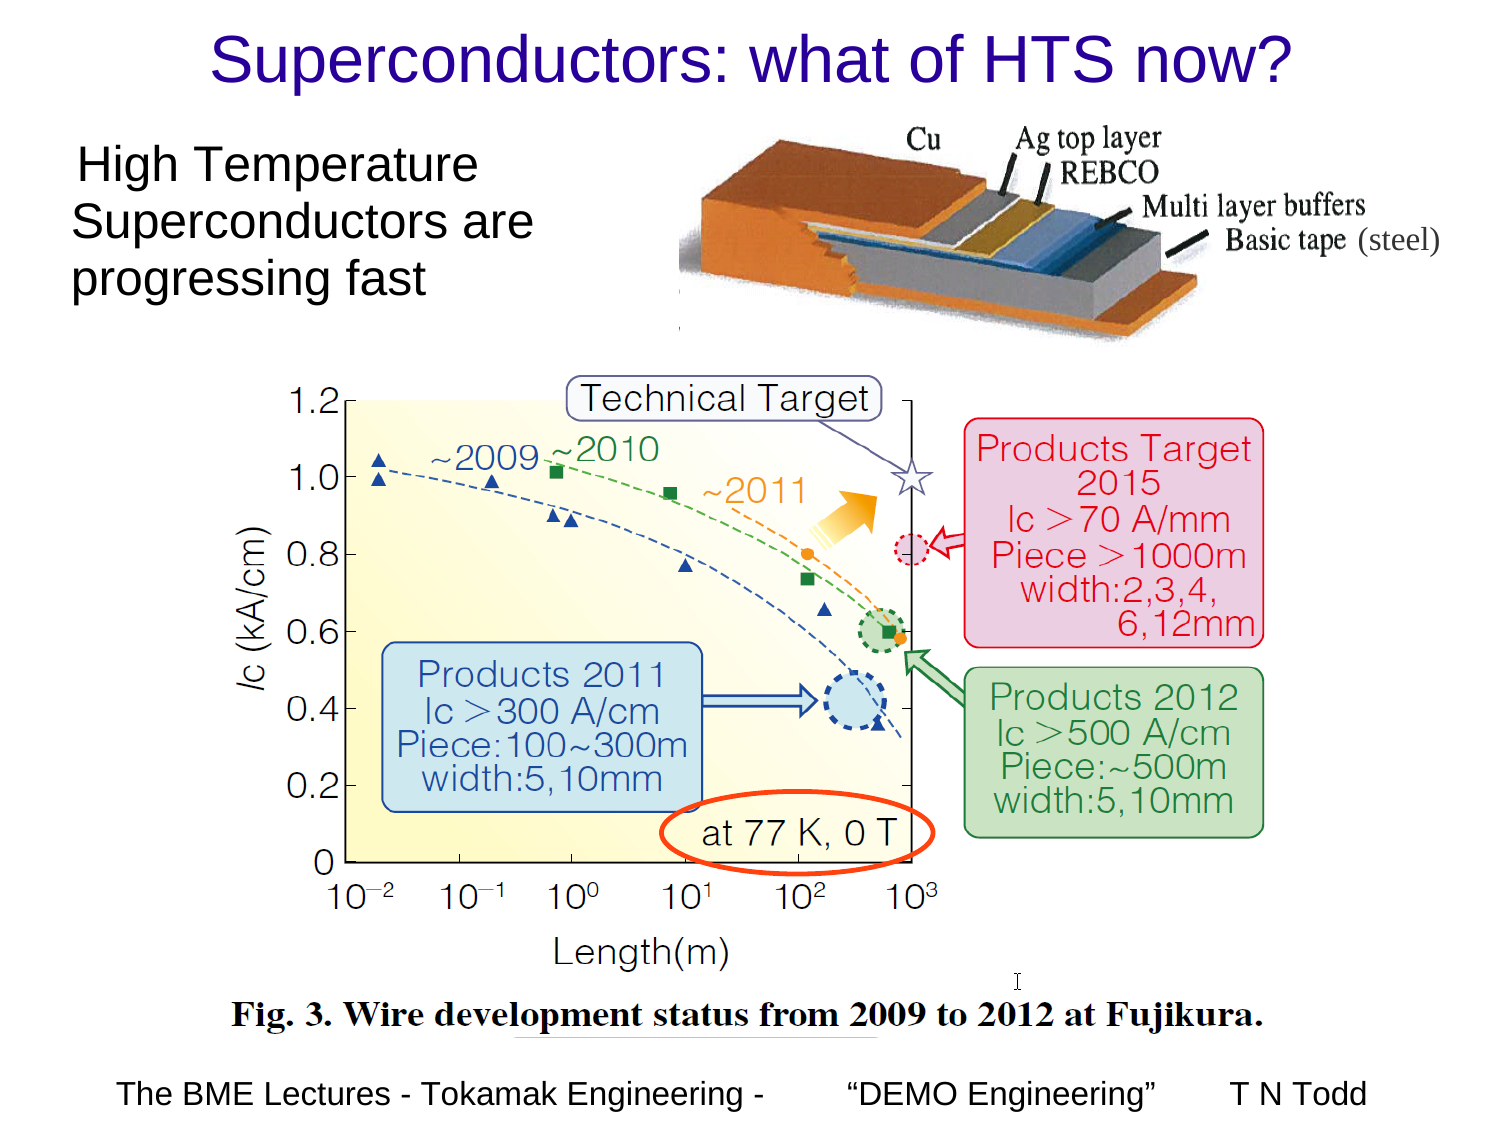

Superconductors: what of HTS now?
(steel)
 High Temperature Superconductors are progressing fast